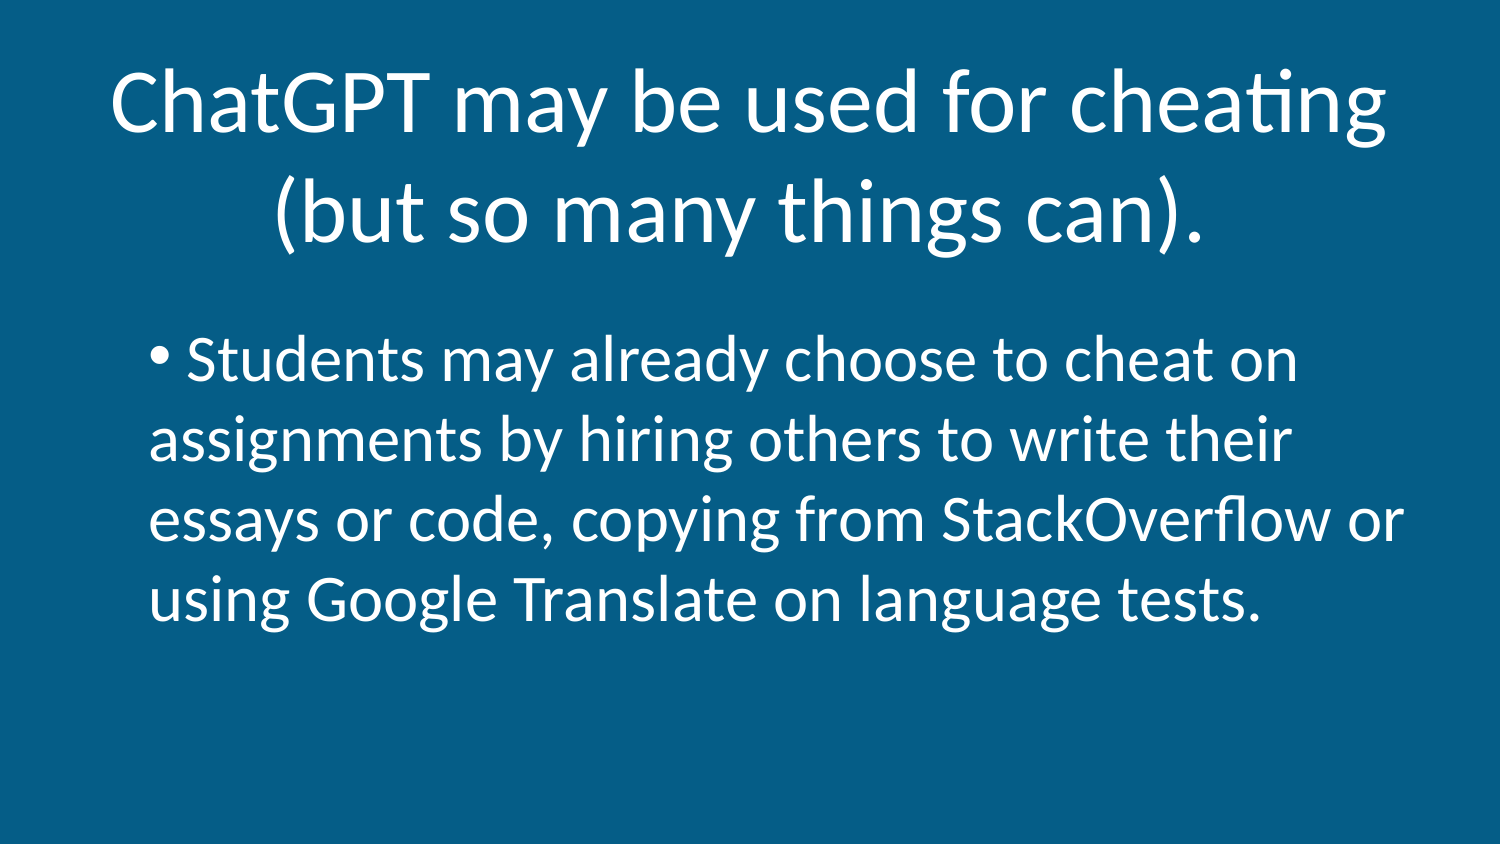

ChatGPT may be used for cheating (but so many things can).
# Students may already choose to cheat on assignments by hiring others to write their essays or code, copying from StackOverflow or using Google Translate on language tests.